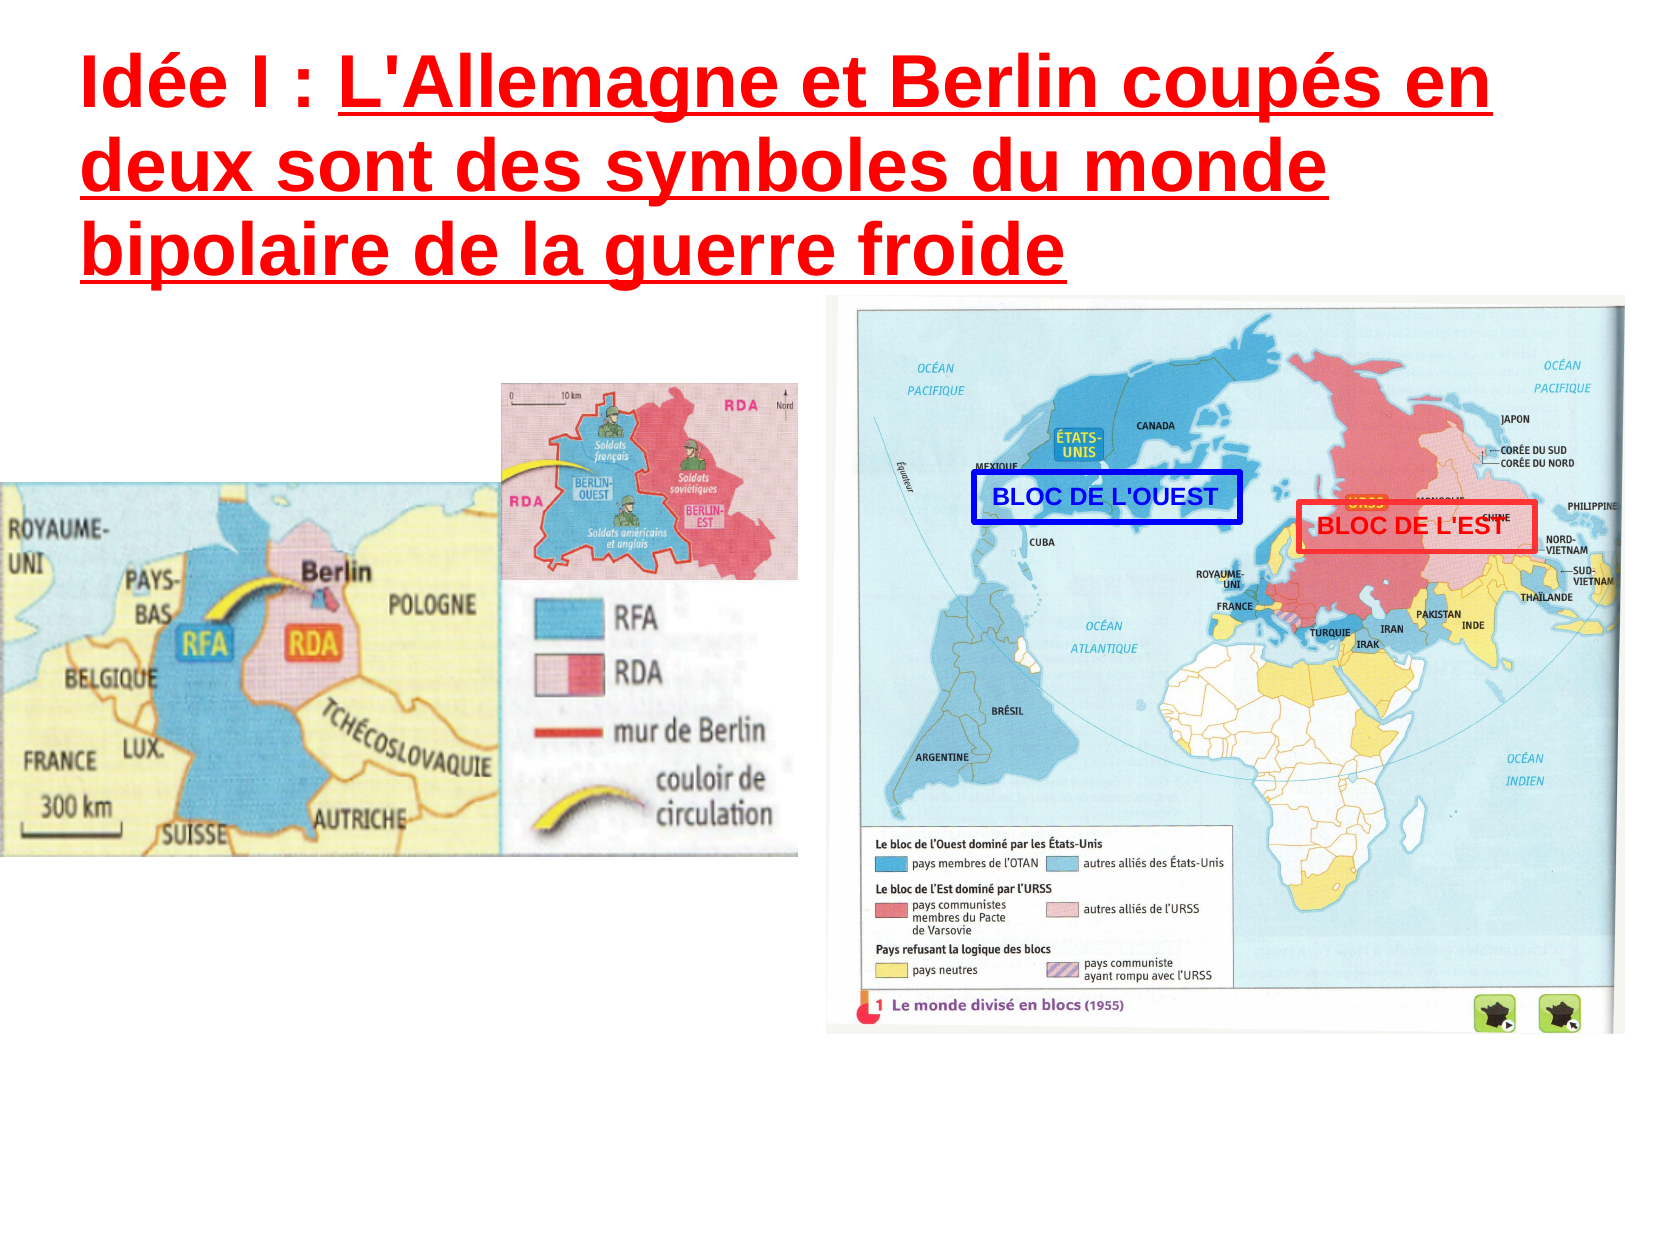

Idée I : L'Allemagne et Berlin coupés en deux sont des symboles du monde bipolaire de la guerre froide
BLOC DE L'OUEST
BLOC DE L'EST